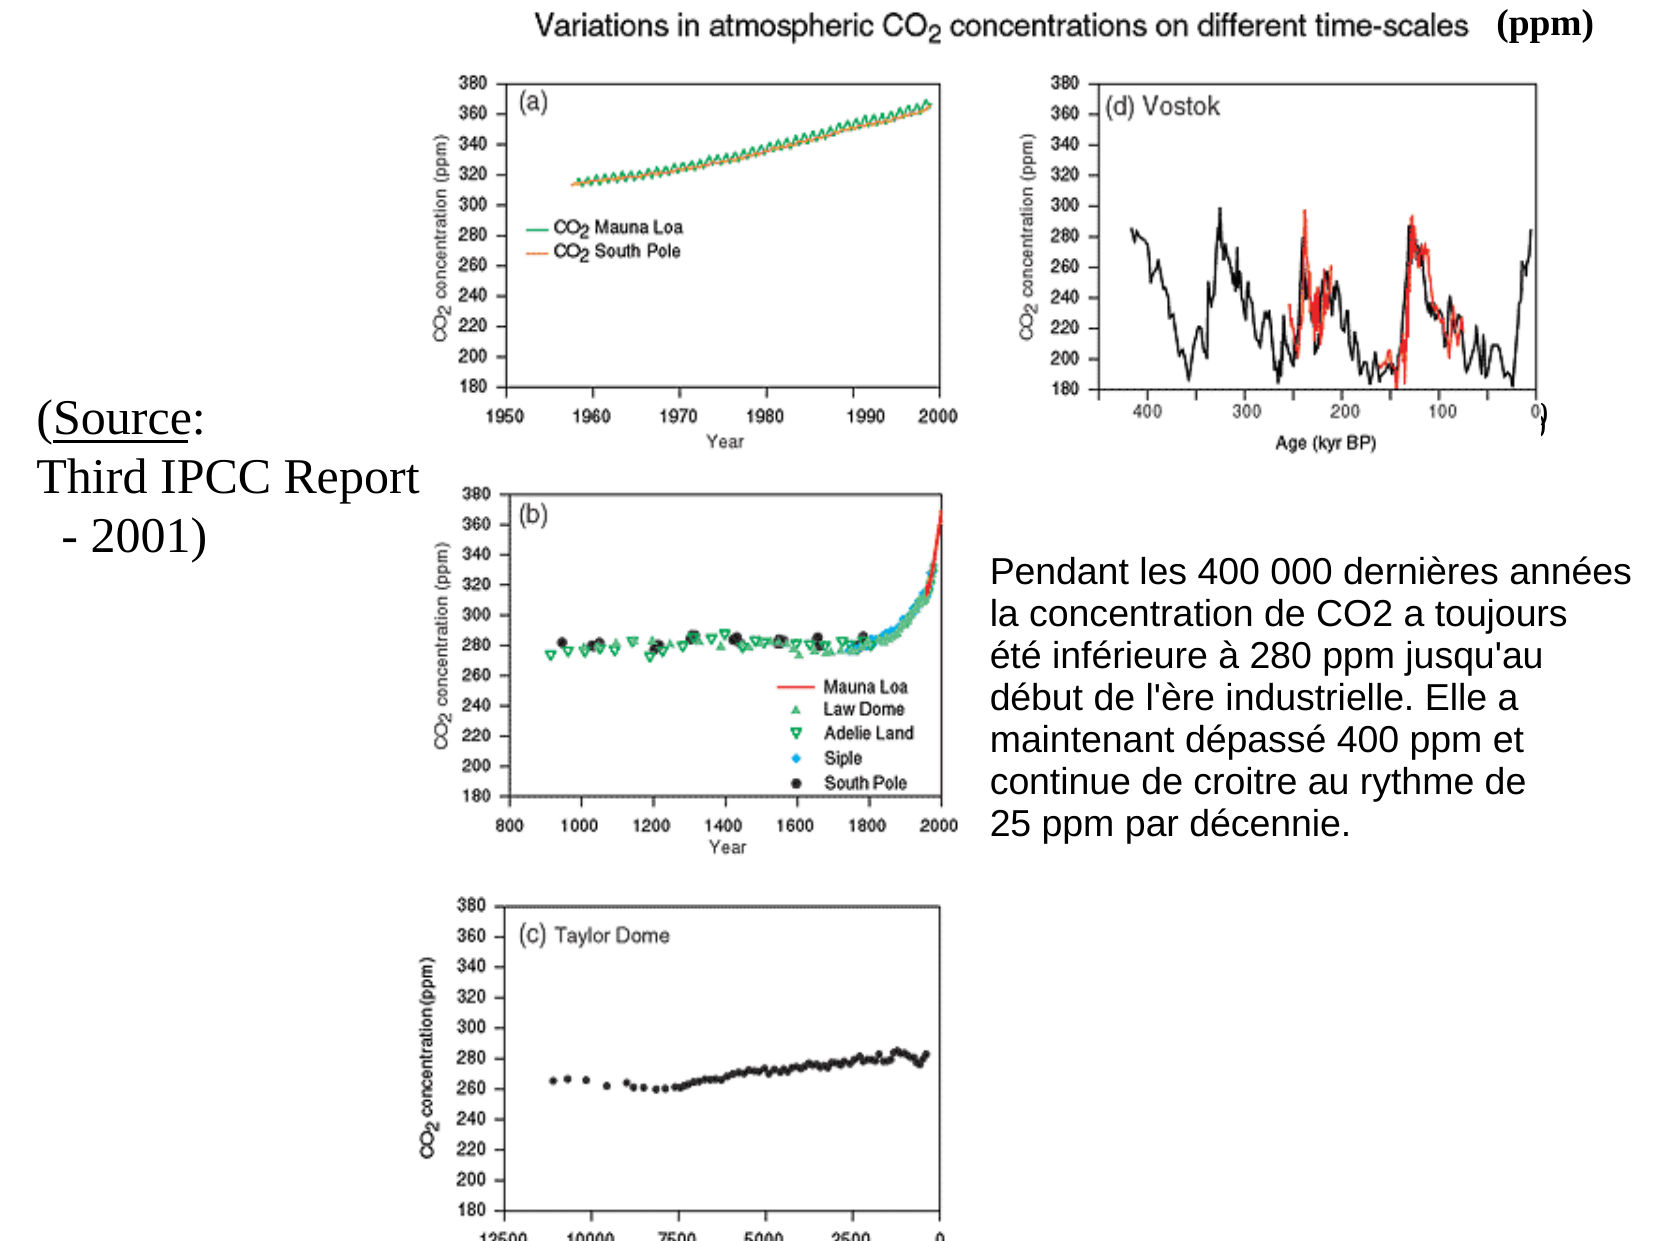

(ppm)
380
380
340
340
300
300
260
260
220
220
180
180
(Source:
0
2000
400
1950
0
Third IPCC Report
380
380
 - 2001)
340
340
Pendant les 400 000 dernières années
la concentration de CO2 a toujours
été inférieure à 280 ppm jusqu'au
début de l'ère industrielle. Elle a
maintenant dépassé 400 ppm et
continue de croitre au rythme de
25 ppm par décennie.
300
300
260
260
220
220
180
180
2000
0
800
25
380
7500
340
6000
300
4500
260
3000
220
1500
180
0
0
500
0
12500